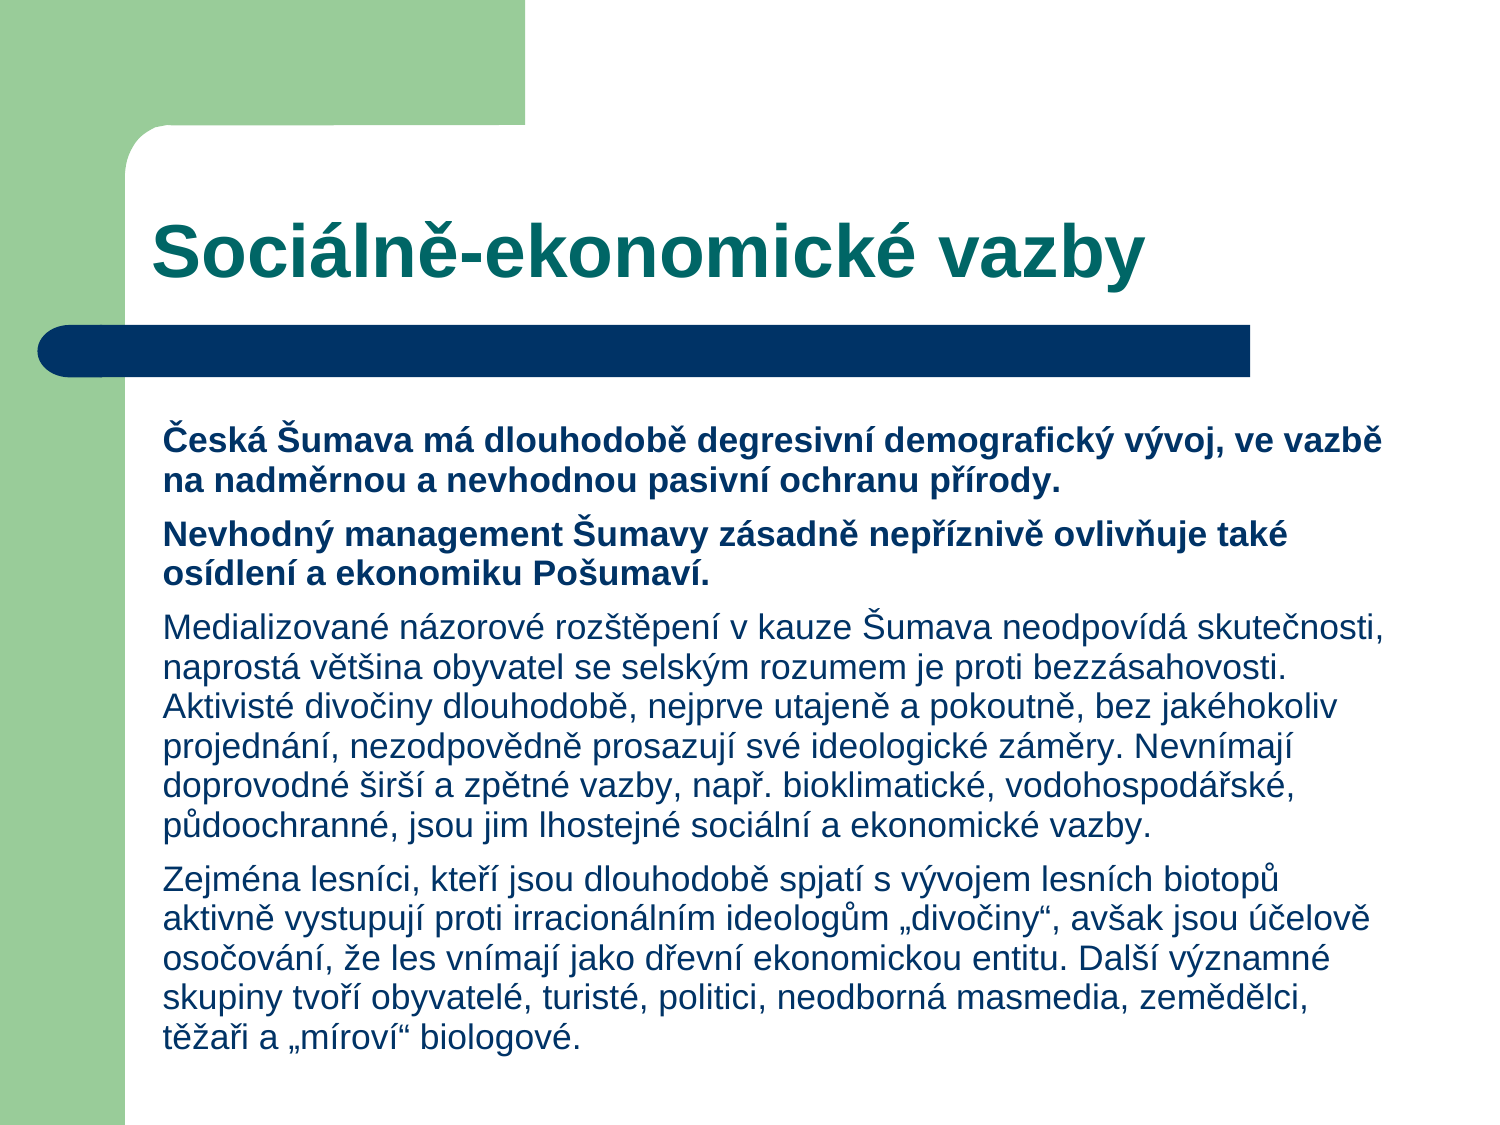

# Sociálně-ekonomické vazby
Česká Šumava má dlouhodobě degresivní demografický vývoj, ve vazbě na nadměrnou a nevhodnou pasivní ochranu přírody.
Nevhodný management Šumavy zásadně nepříznivě ovlivňuje také osídlení a ekonomiku Pošumaví.
Medializované názorové rozštěpení v kauze Šumava neodpovídá skutečnosti, naprostá většina obyvatel se selským rozumem je proti bezzásahovosti. Aktivisté divočiny dlouhodobě, nejprve utajeně a pokoutně, bez jakéhokoliv projednání, nezodpovědně prosazují své ideologické záměry. Nevnímají doprovodné širší a zpětné vazby, např. bioklimatické, vodohospodářské, půdoochranné, jsou jim lhostejné sociální a ekonomické vazby.
Zejména lesníci, kteří jsou dlouhodobě spjatí s vývojem lesních biotopů aktivně vystupují proti irracionálním ideologům „divočiny“, avšak jsou účelově osočování, že les vnímají jako dřevní ekonomickou entitu. Další významné skupiny tvoří obyvatelé, turisté, politici, neodborná masmedia, zemědělci, těžaři a „míroví“ biologové.